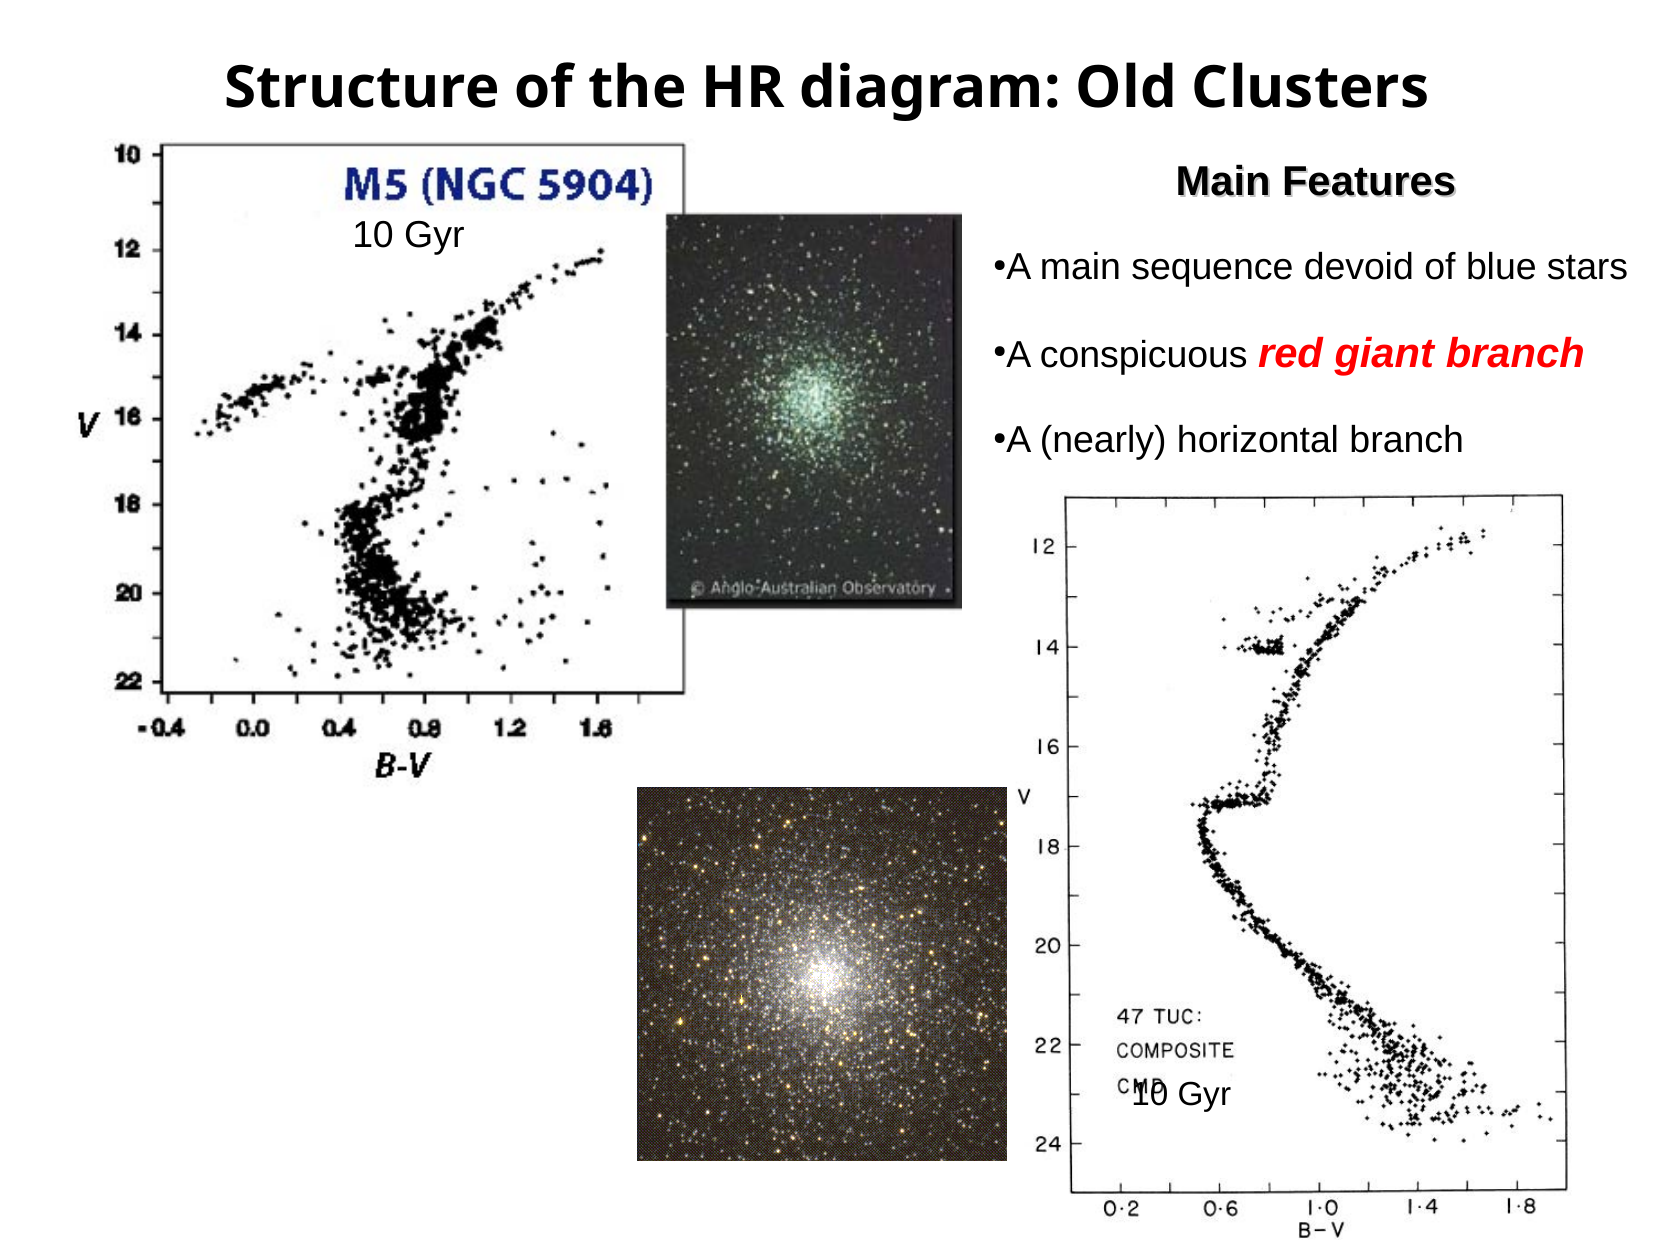

Structure of the HR diagram: Old Clusters
Main Features
A main sequence devoid of blue stars
A conspicuous red giant branch
A (nearly) horizontal branch
10 Gyr
10 Gyr